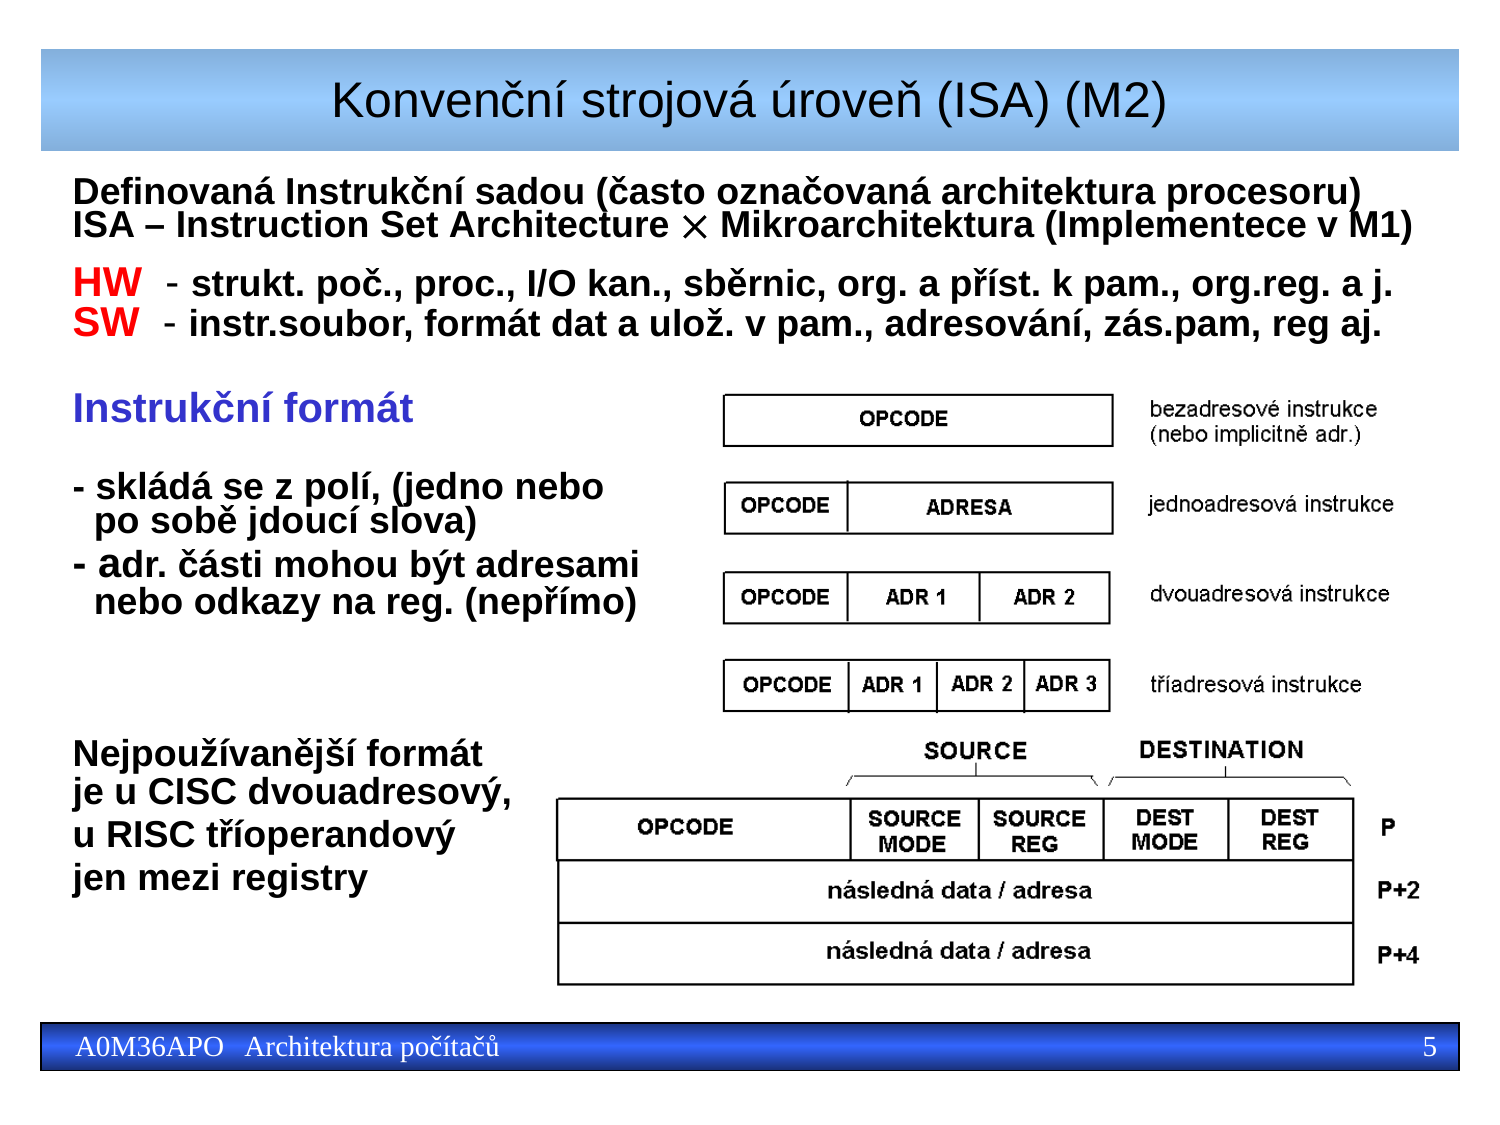

# Konvenční strojová úroveň (ISA) (M2)
Definovaná Instrukční sadou (často označovaná architektura procesoru) ISA – Instruction Set Architecture  Mikroarchitektura (Implementece v M1)
HW - strukt. poč., proc., I/O kan., sběrnic, org. a příst. k pam., org.reg. a j.
SW - instr.soubor, formát dat a ulož. v pam., adresování, zás.pam, reg aj.
Instrukční formát
- skládá se z polí, (jedno nebo
 po sobě jdoucí slova)
- adr. části mohou být adresami
 nebo odkazy na reg. (nepřímo)
Nejpoužívanější formát
je u CISC dvouadresový,
u RISC tříoperandový
jen mezi registry
A0M36APO Architektura počítačů
5